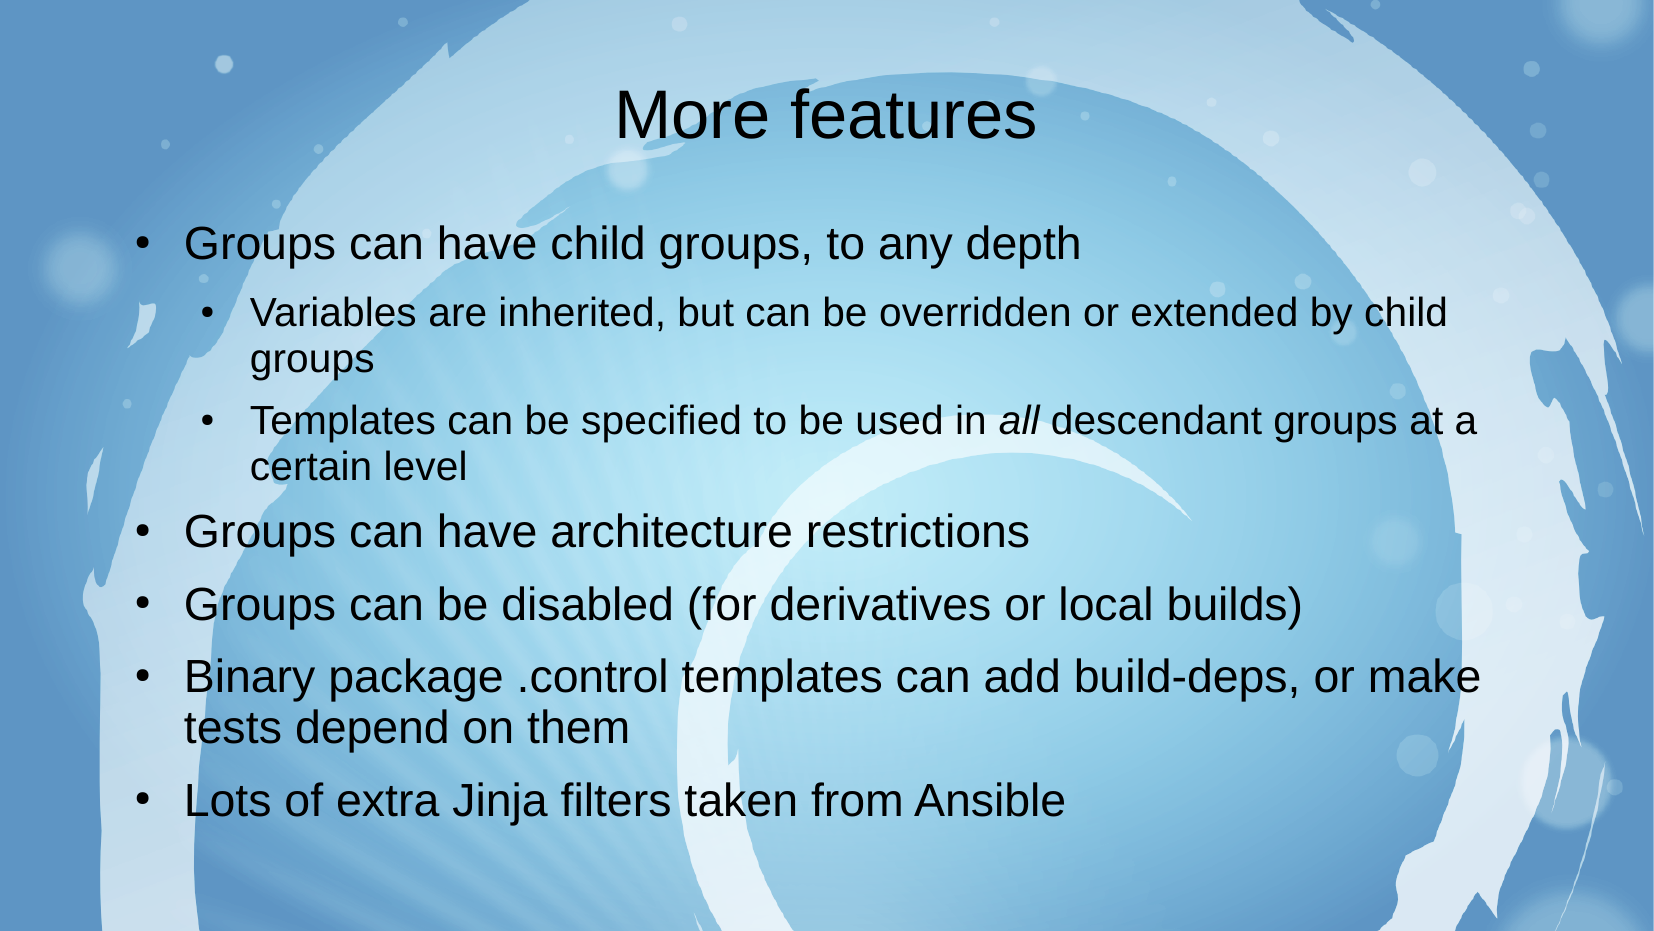

# More features
Groups can have child groups, to any depth
Variables are inherited, but can be overridden or extended by child groups
Templates can be specified to be used in all descendant groups at a certain level
Groups can have architecture restrictions
Groups can be disabled (for derivatives or local builds)
Binary package .control templates can add build-deps, or make tests depend on them
Lots of extra Jinja filters taken from Ansible